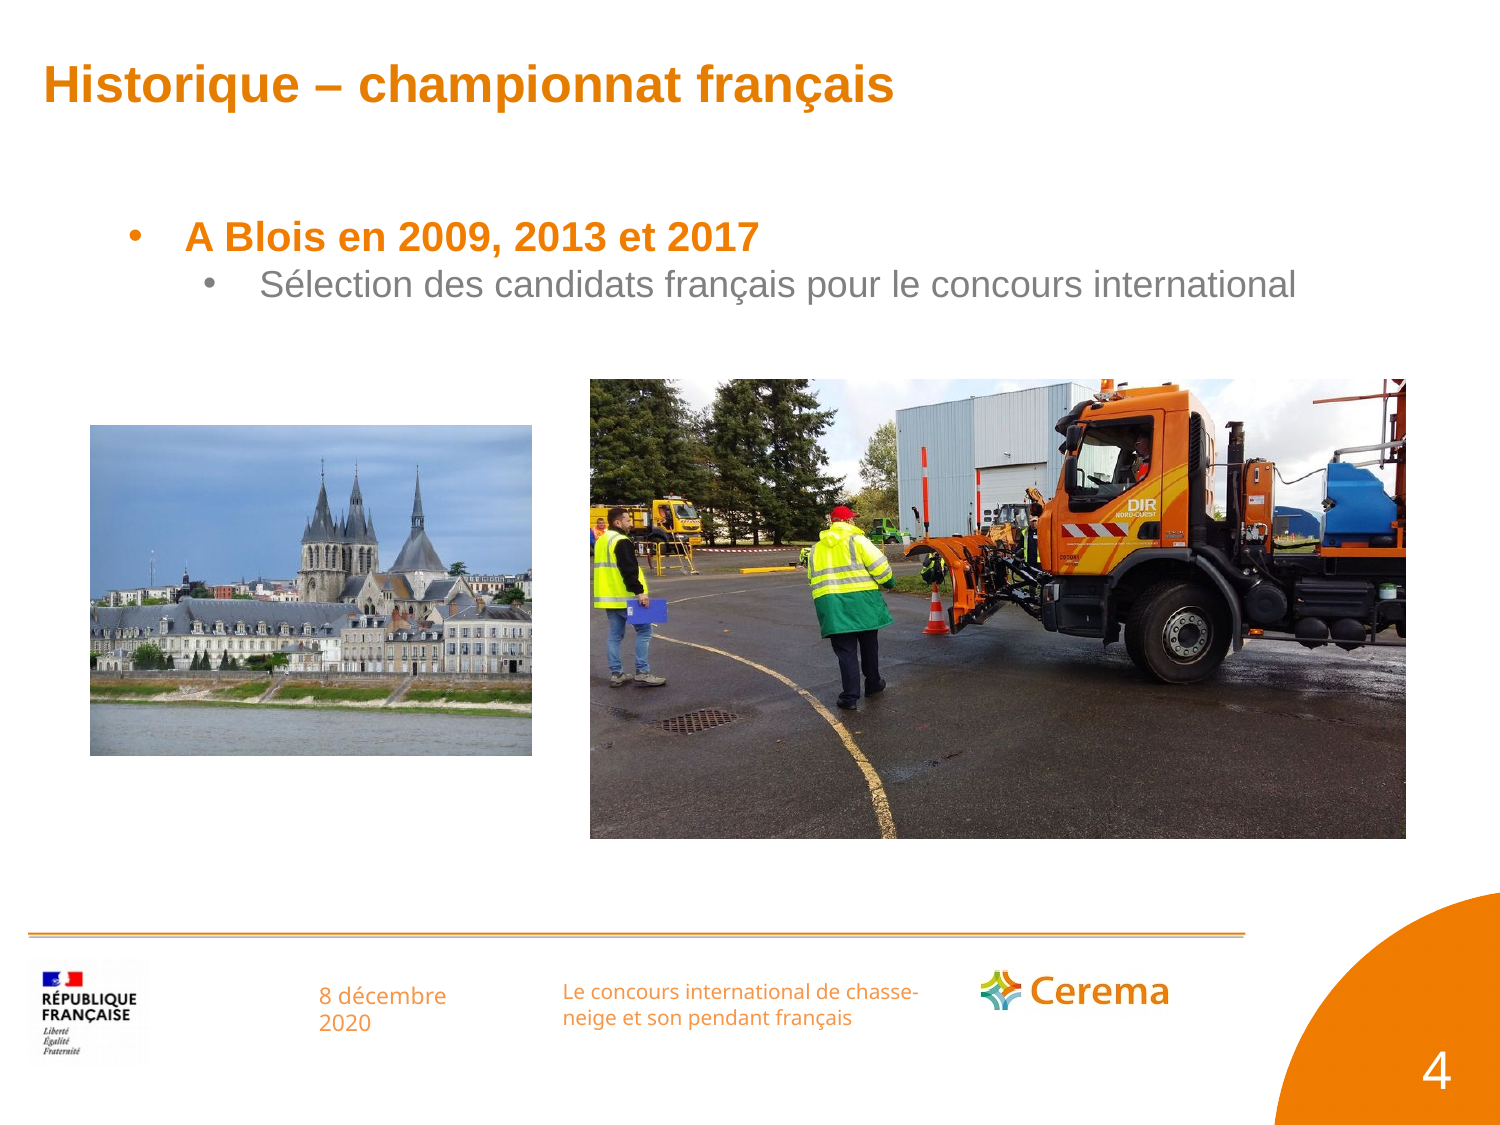

# Historique – championnat français
A Blois en 2009, 2013 et 2017
Sélection des candidats français pour le concours international
Le concours international de chasse-neige et son pendant français
8 décembre 2020